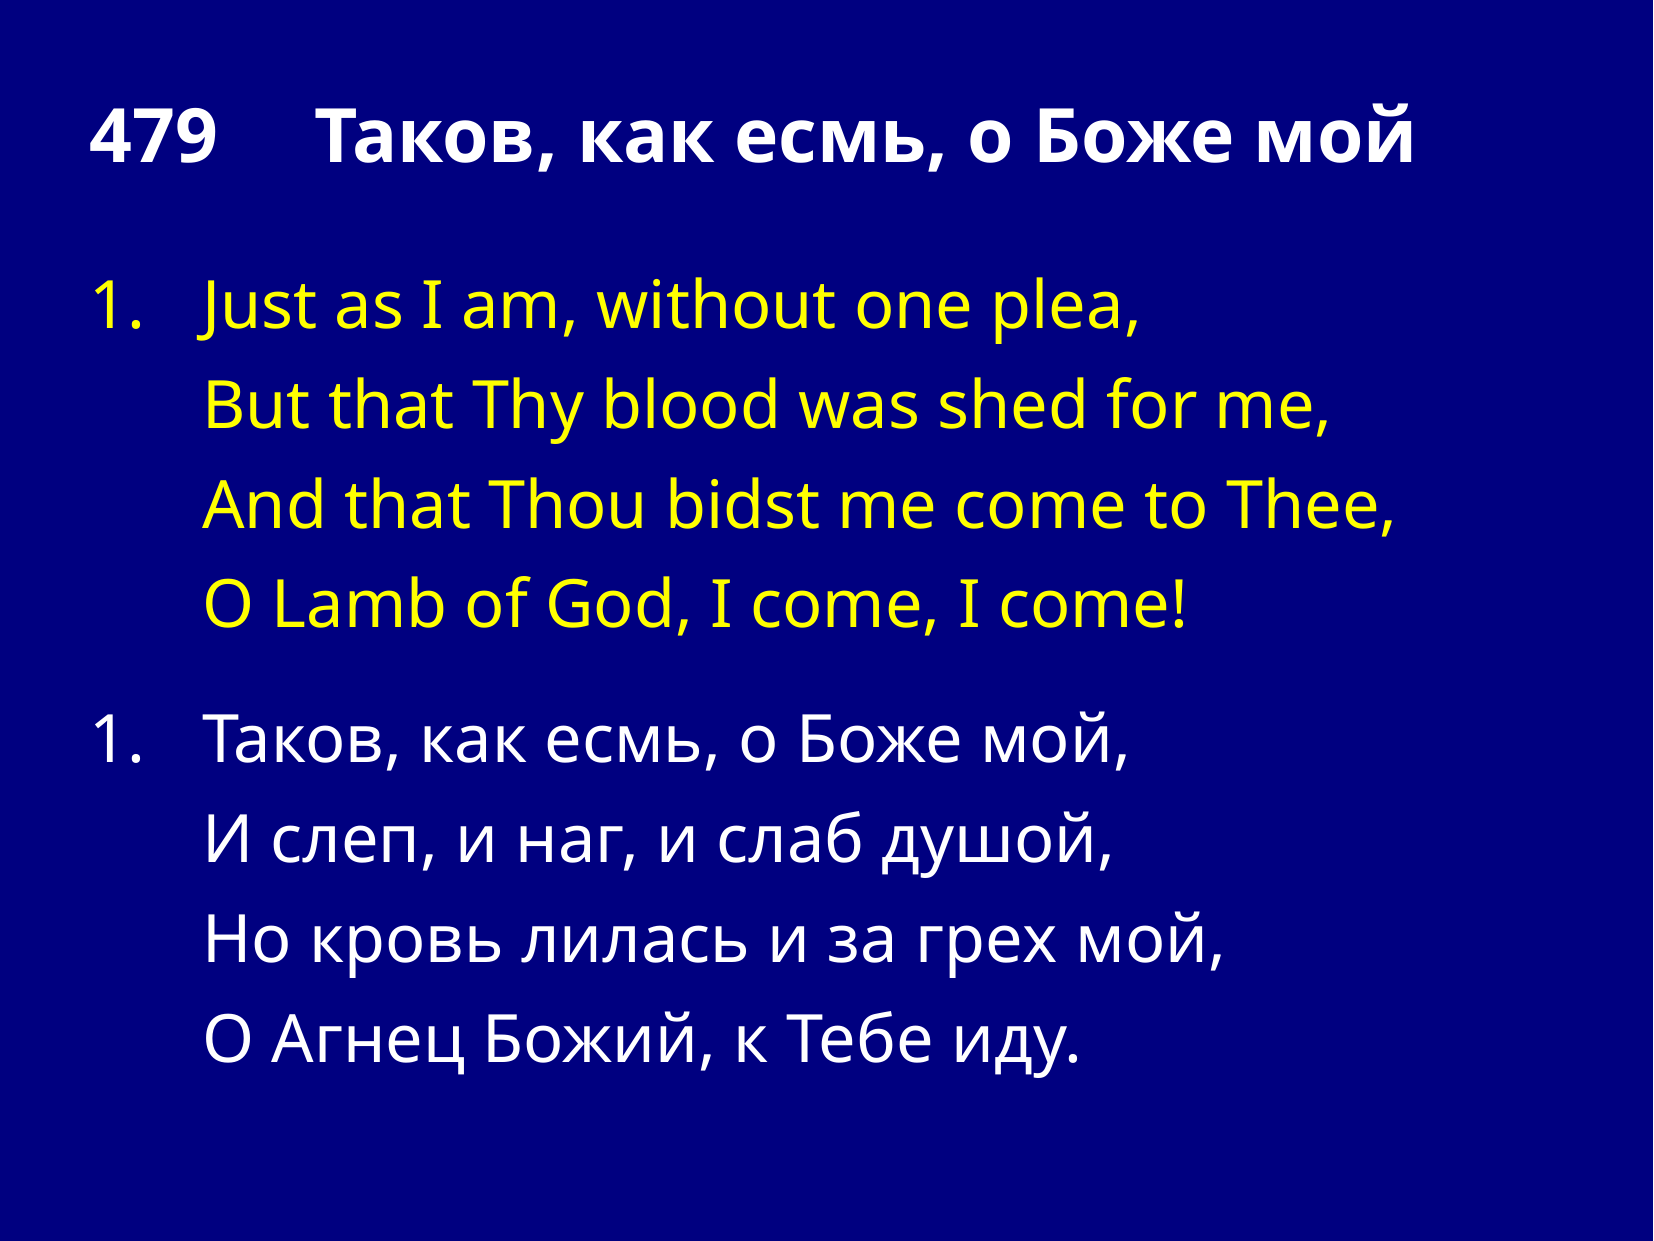

479	Таков, как есмь, о Боже мой
1.	Just as I am, without one plea,
	But that Thy blood was shed for me,
	And that Thou bidst me come to Thee,
	O Lamb of God, I come, I come!
1.	Таков, как есмь, о Боже мой,
	И слеп, и наг, и слаб душой,
	Но кровь лилась и за грех мой,
	О Агнец Божий, к Тебе иду.